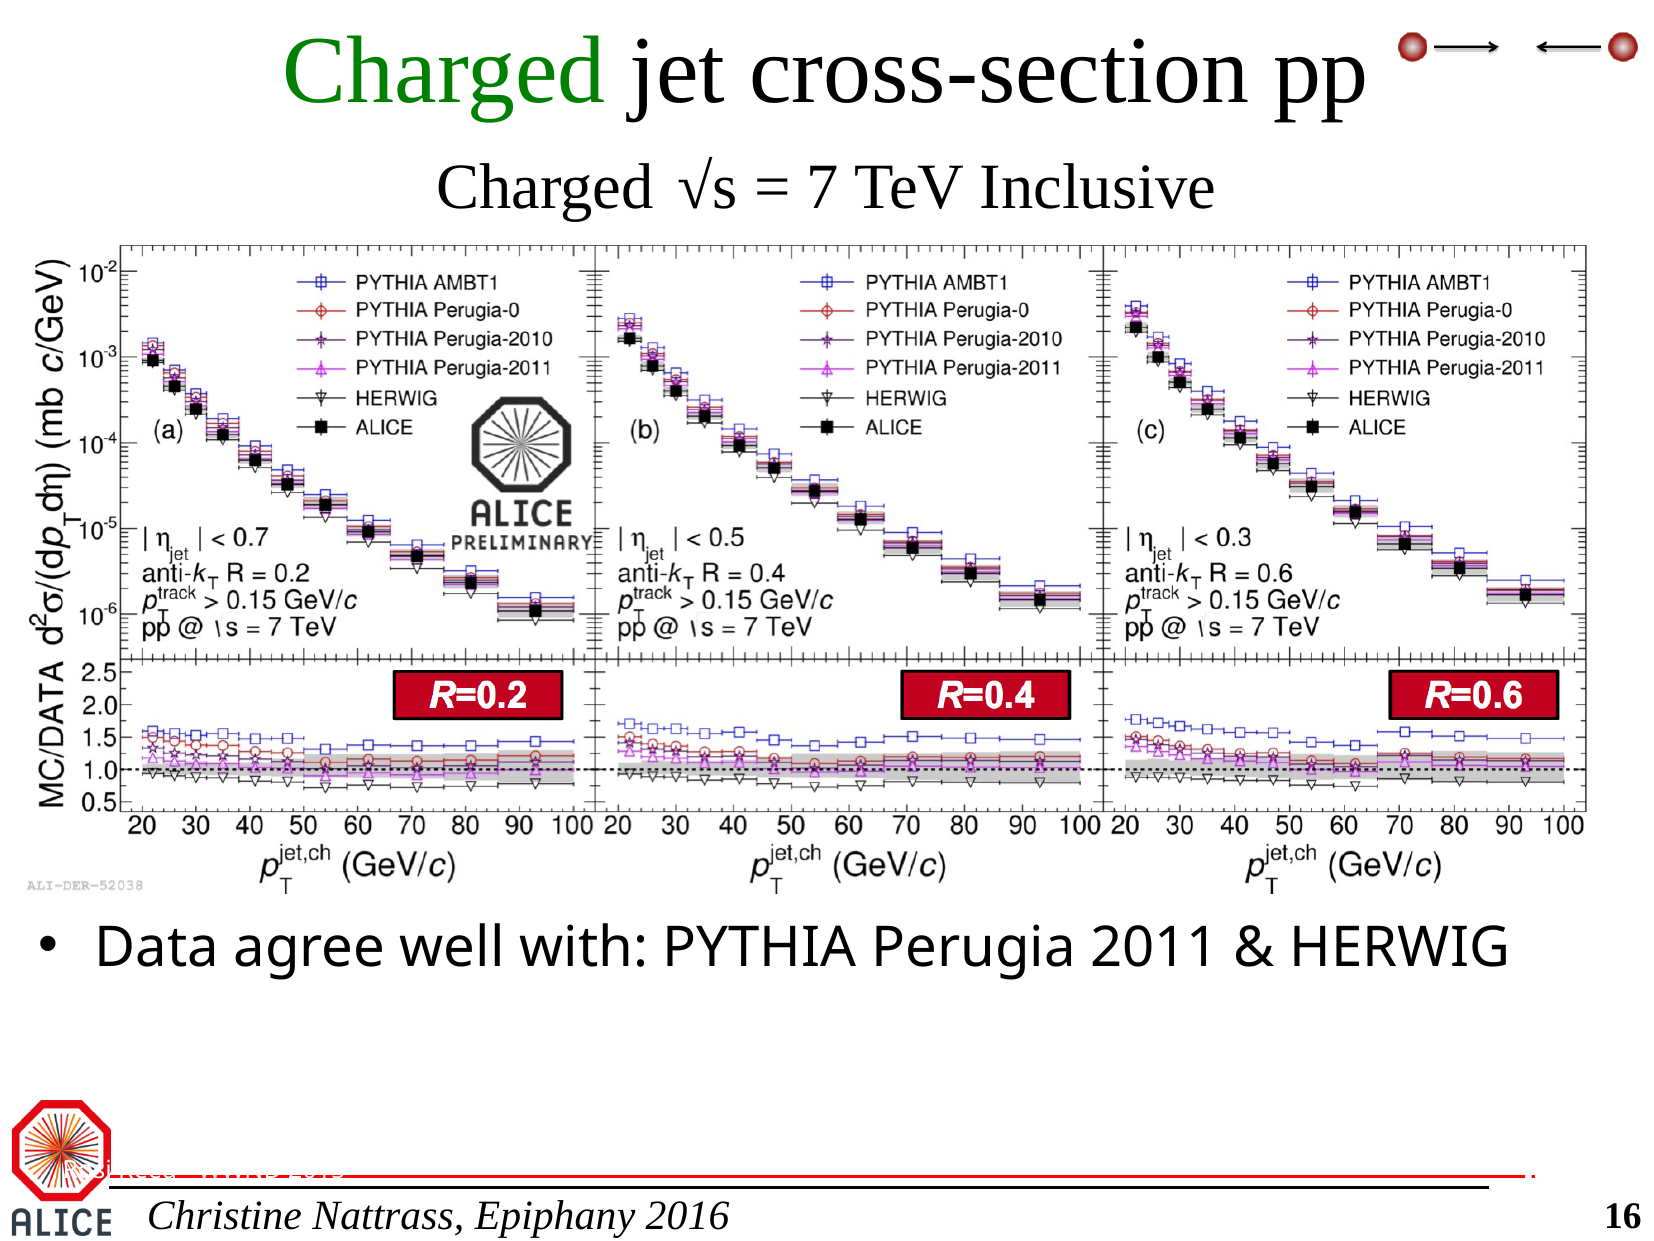

# Charged jet cross-section pp Charged √s = 7 TeV Inclusive
Data agree well with: PYTHIA Perugia 2011 & HERWIG
Rosi Reed - WWND 2015